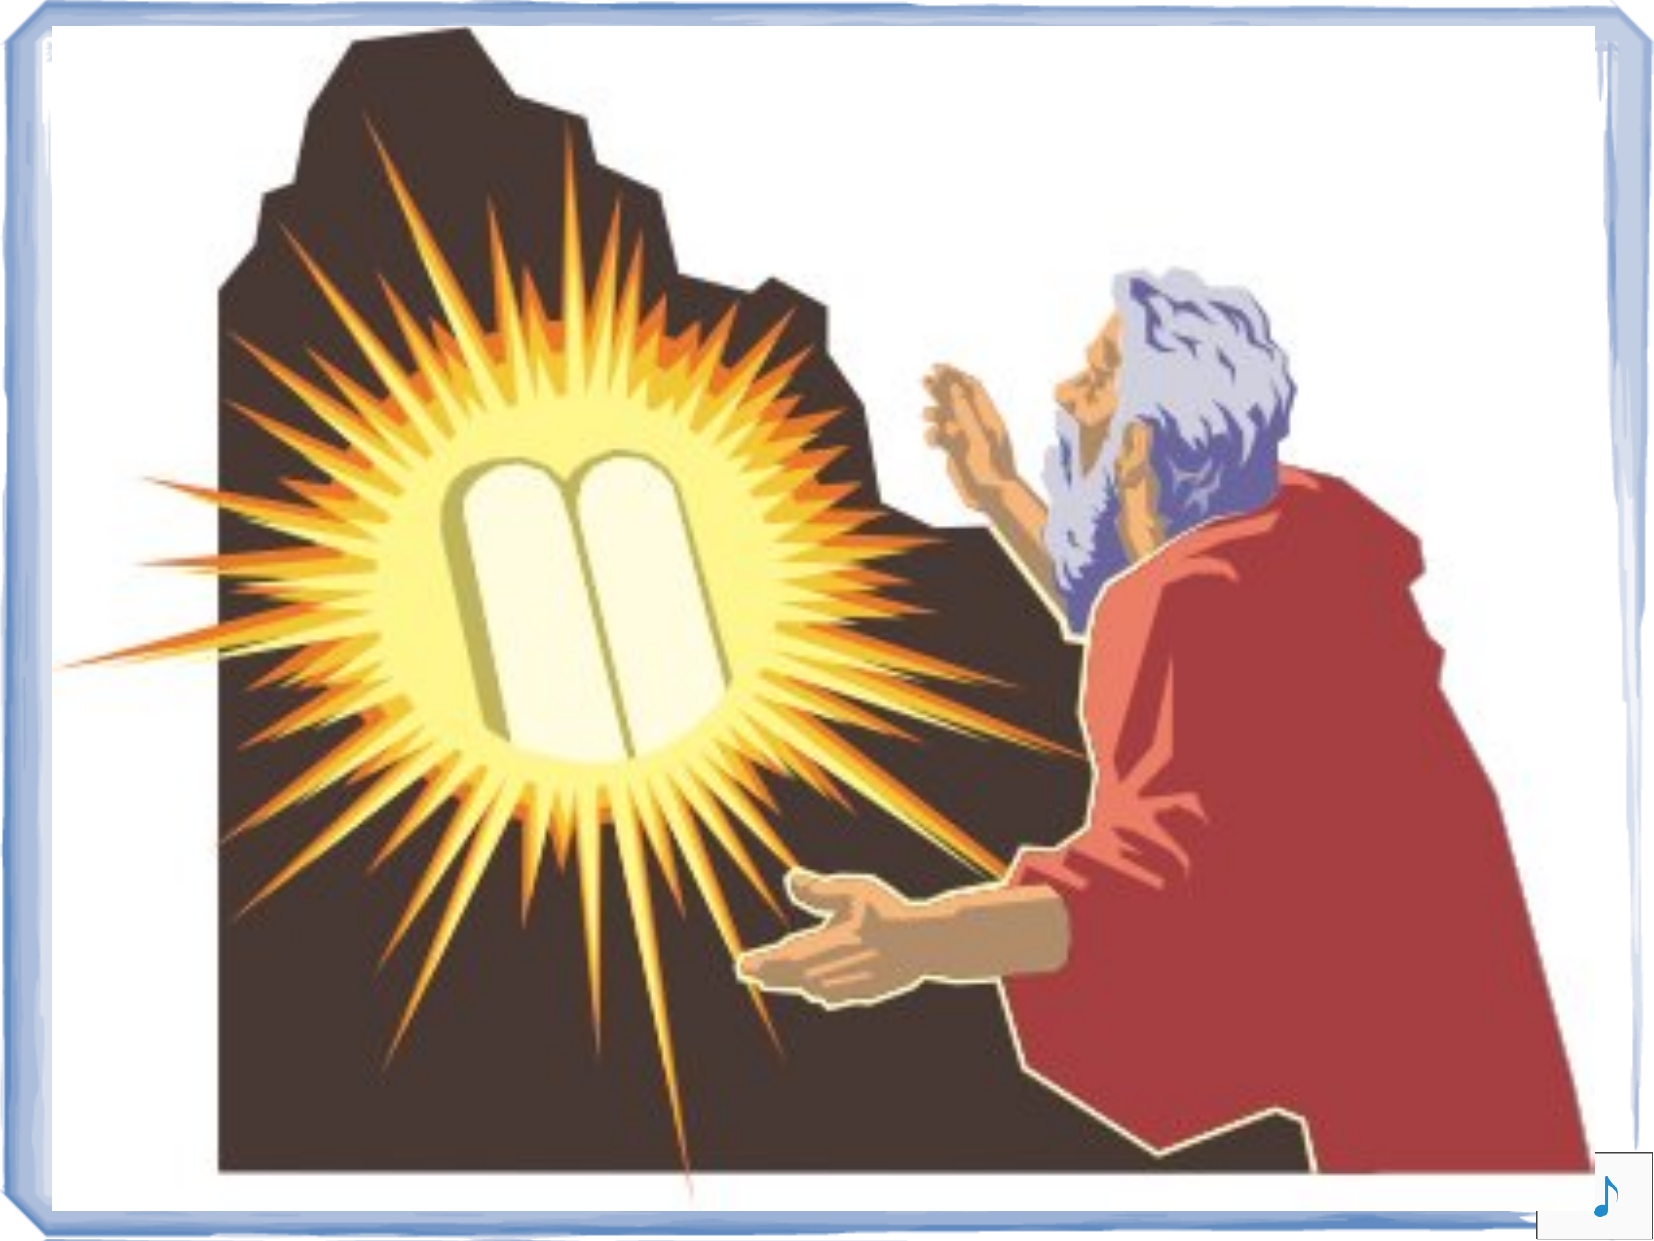

# Desatoro Božích prikázaní
Egypt
Putovanie Izraelitov
Rieka Níl
Sinaj